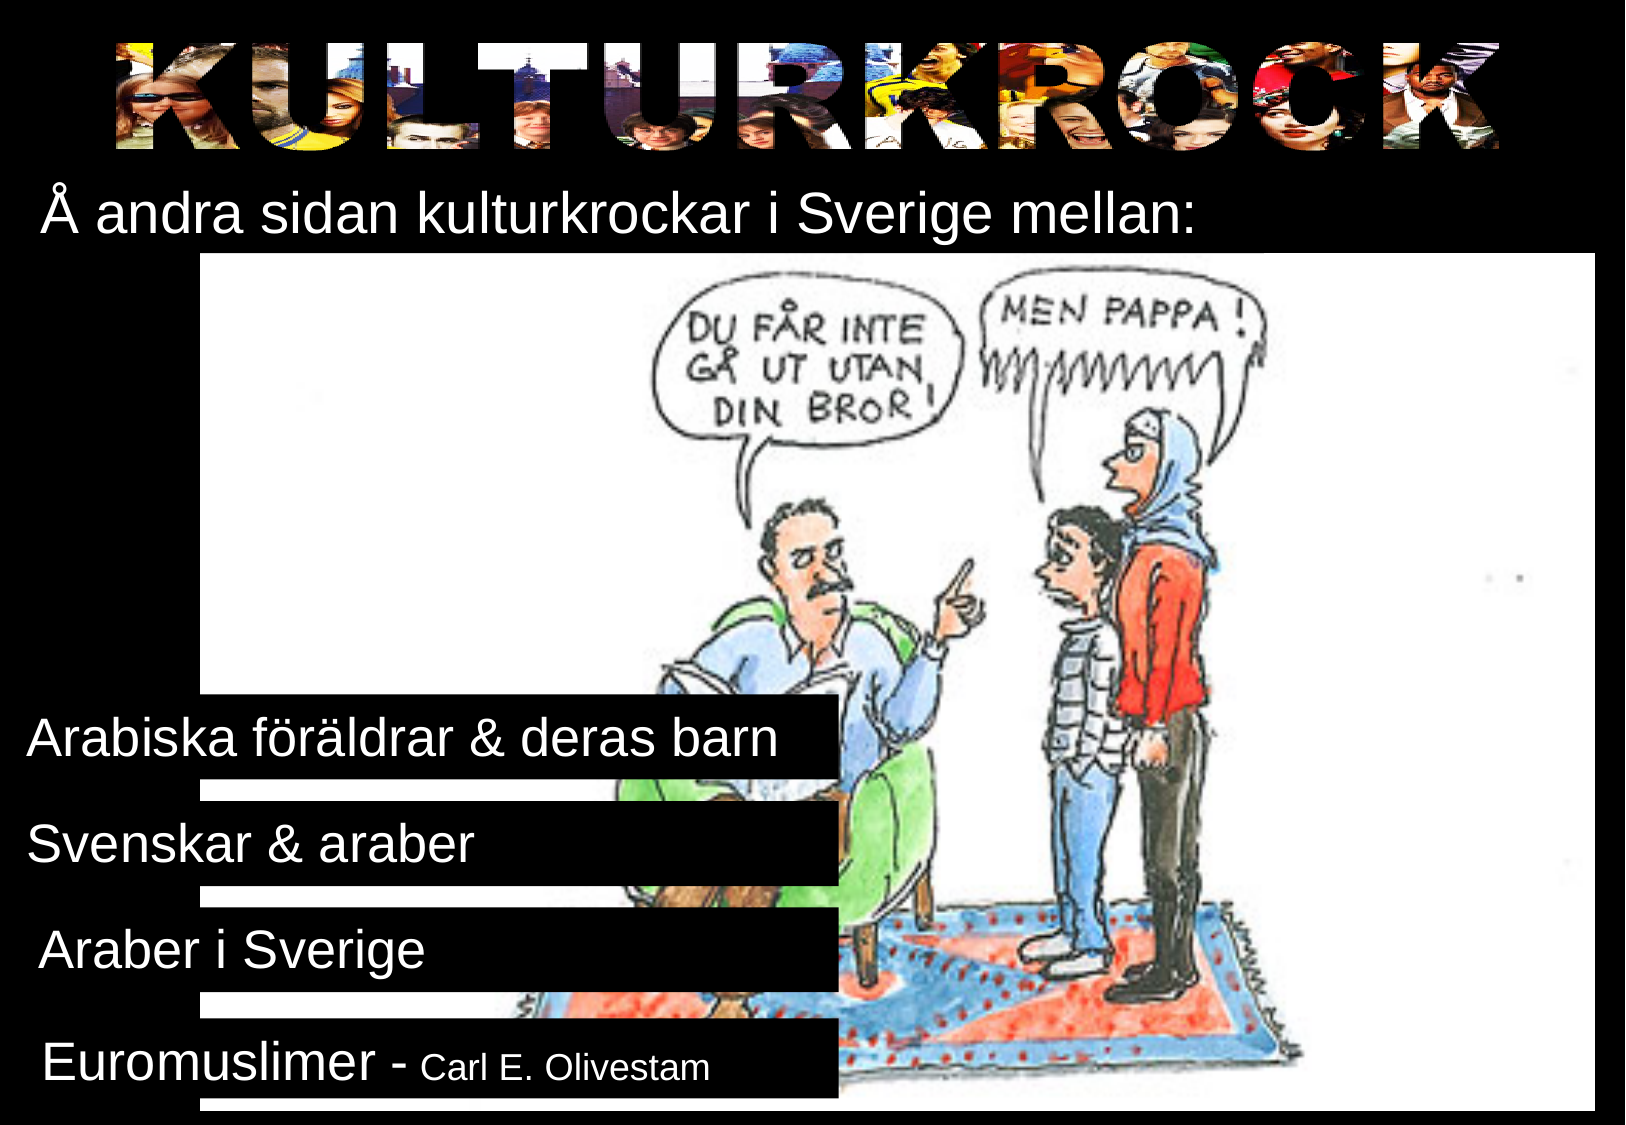

Å andra sidan kulturkrockar i Sverige mellan:
Arabiska föräldrar & deras barn
Svenskar & araber
Araber i Sverige
 Euromuslimer - Carl E. Olivestam